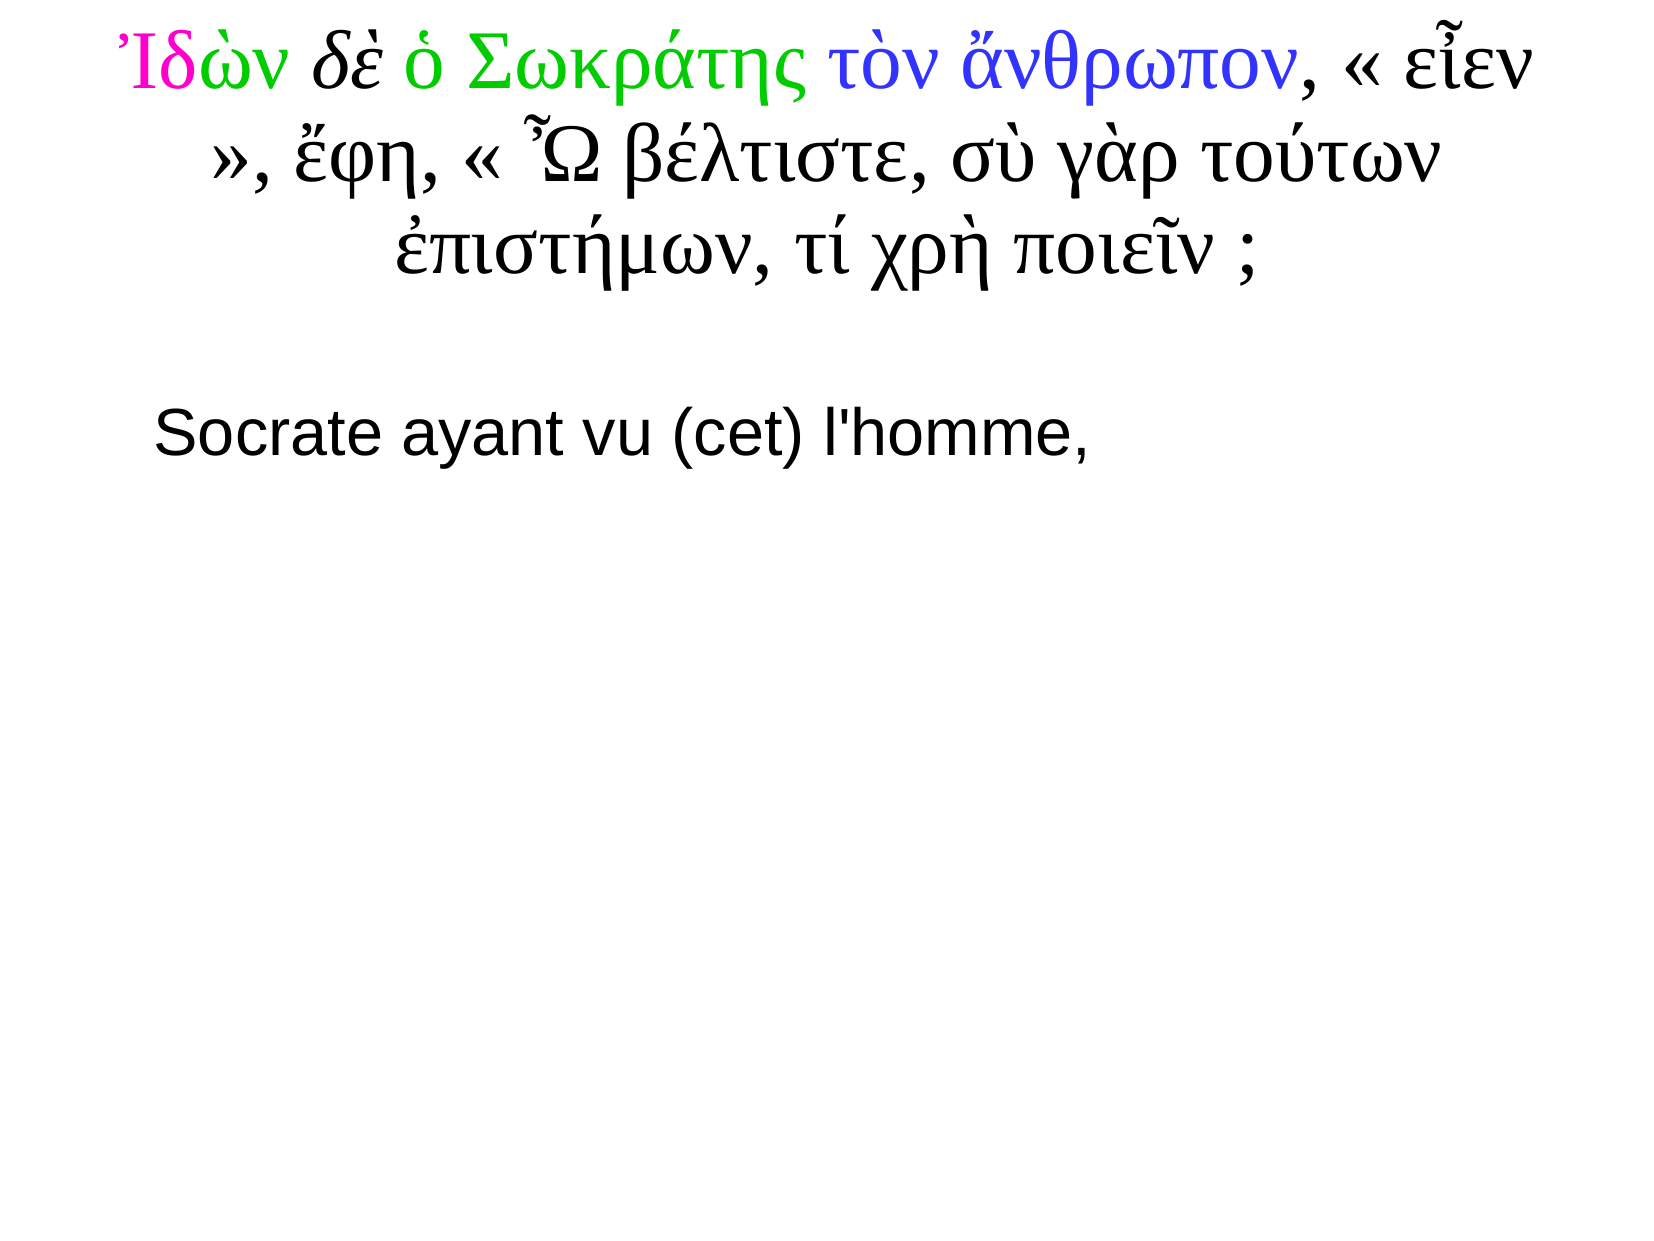

# Ἰδὼν δὲ ὁ Σωκράτης τὸν ἄνθρωπον, « εἶεν », ἔφη, « Ὦ βέλτιστε, σὺ γὰρ τούτων ἐπιστήμων, τί χρὴ ποιεῖν ;
Socrate ayant vu (cet) l'homme,